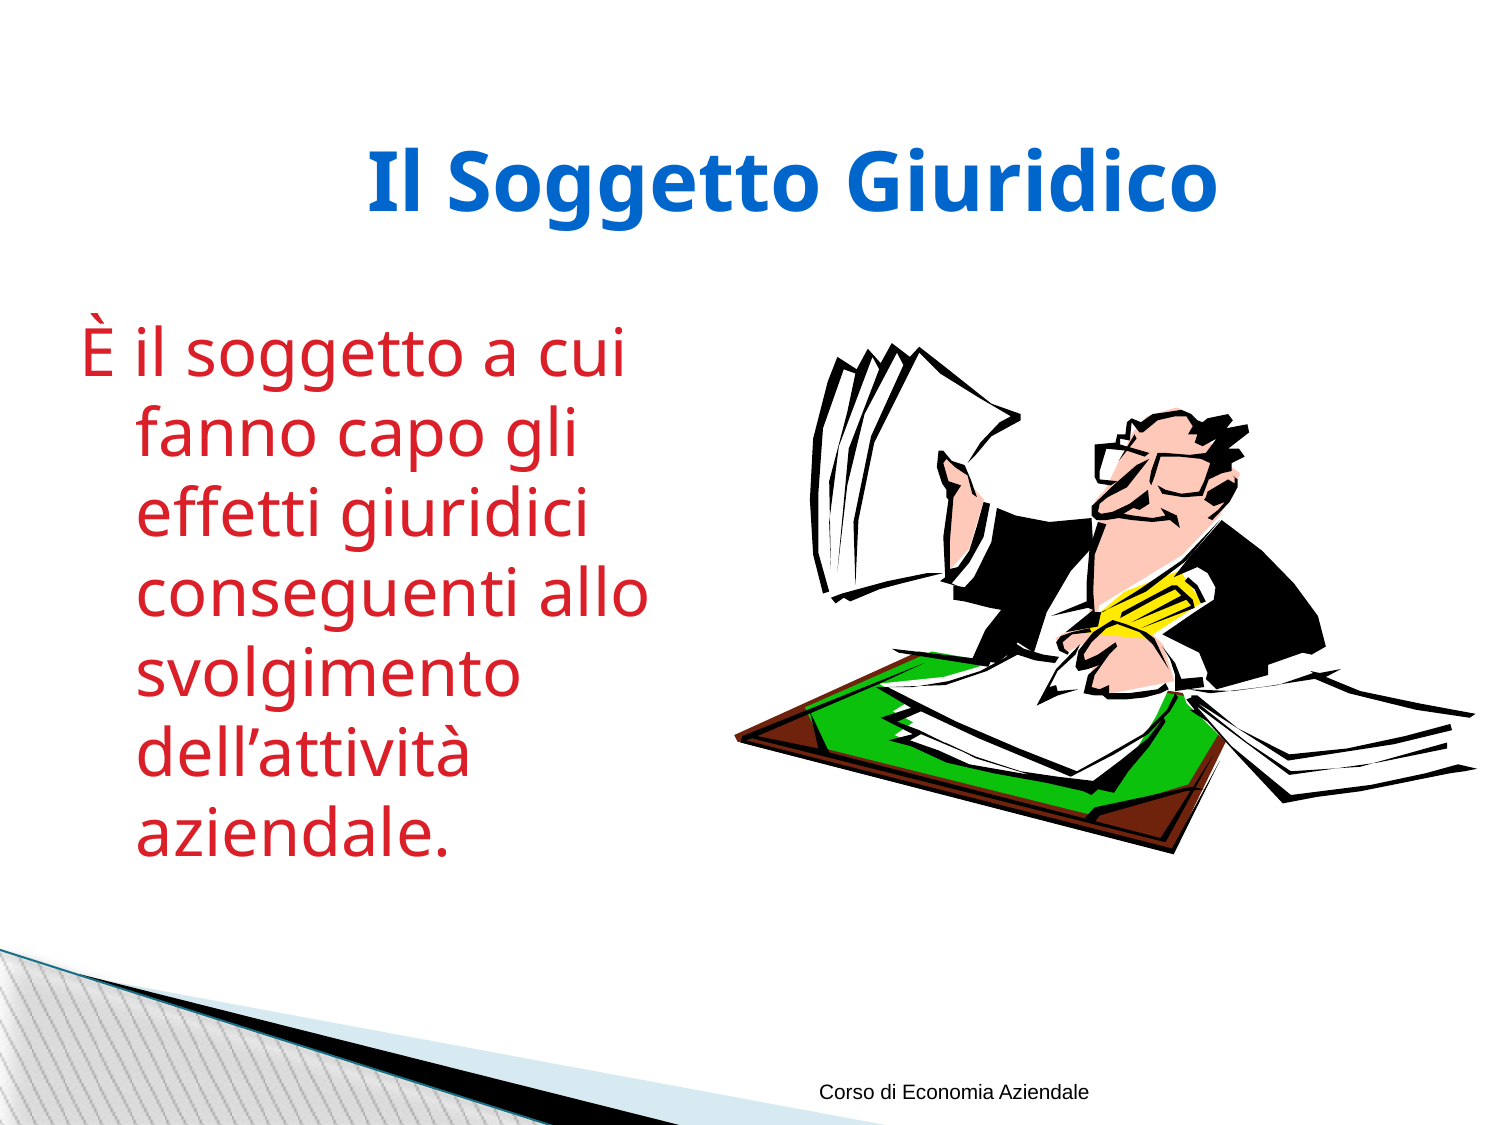

Il Soggetto Giuridico
È il soggetto a cui fanno capo gli effetti giuridici conseguenti allo svolgimento dell’attività aziendale.
Corso di Economia Aziendale